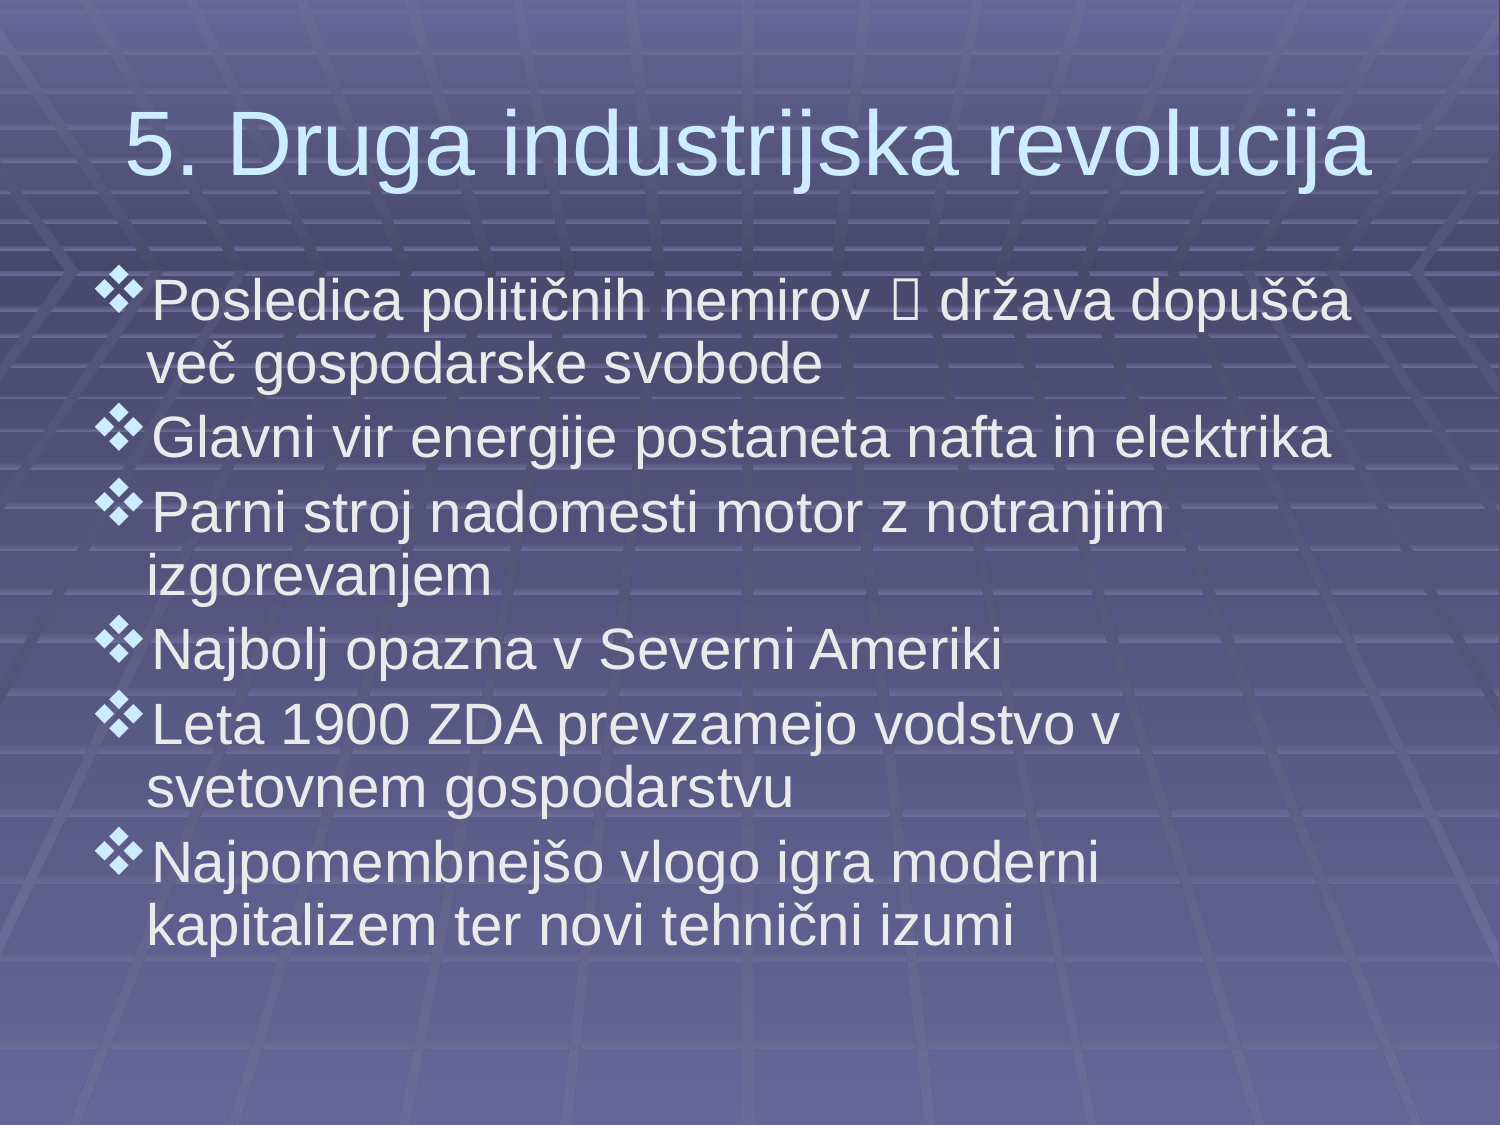

# 5. Druga industrijska revolucija
Posledica političnih nemirov  država dopušča več gospodarske svobode
Glavni vir energije postaneta nafta in elektrika
Parni stroj nadomesti motor z notranjim izgorevanjem
Najbolj opazna v Severni Ameriki
Leta 1900 ZDA prevzamejo vodstvo v svetovnem gospodarstvu
Najpomembnejšo vlogo igra moderni kapitalizem ter novi tehnični izumi